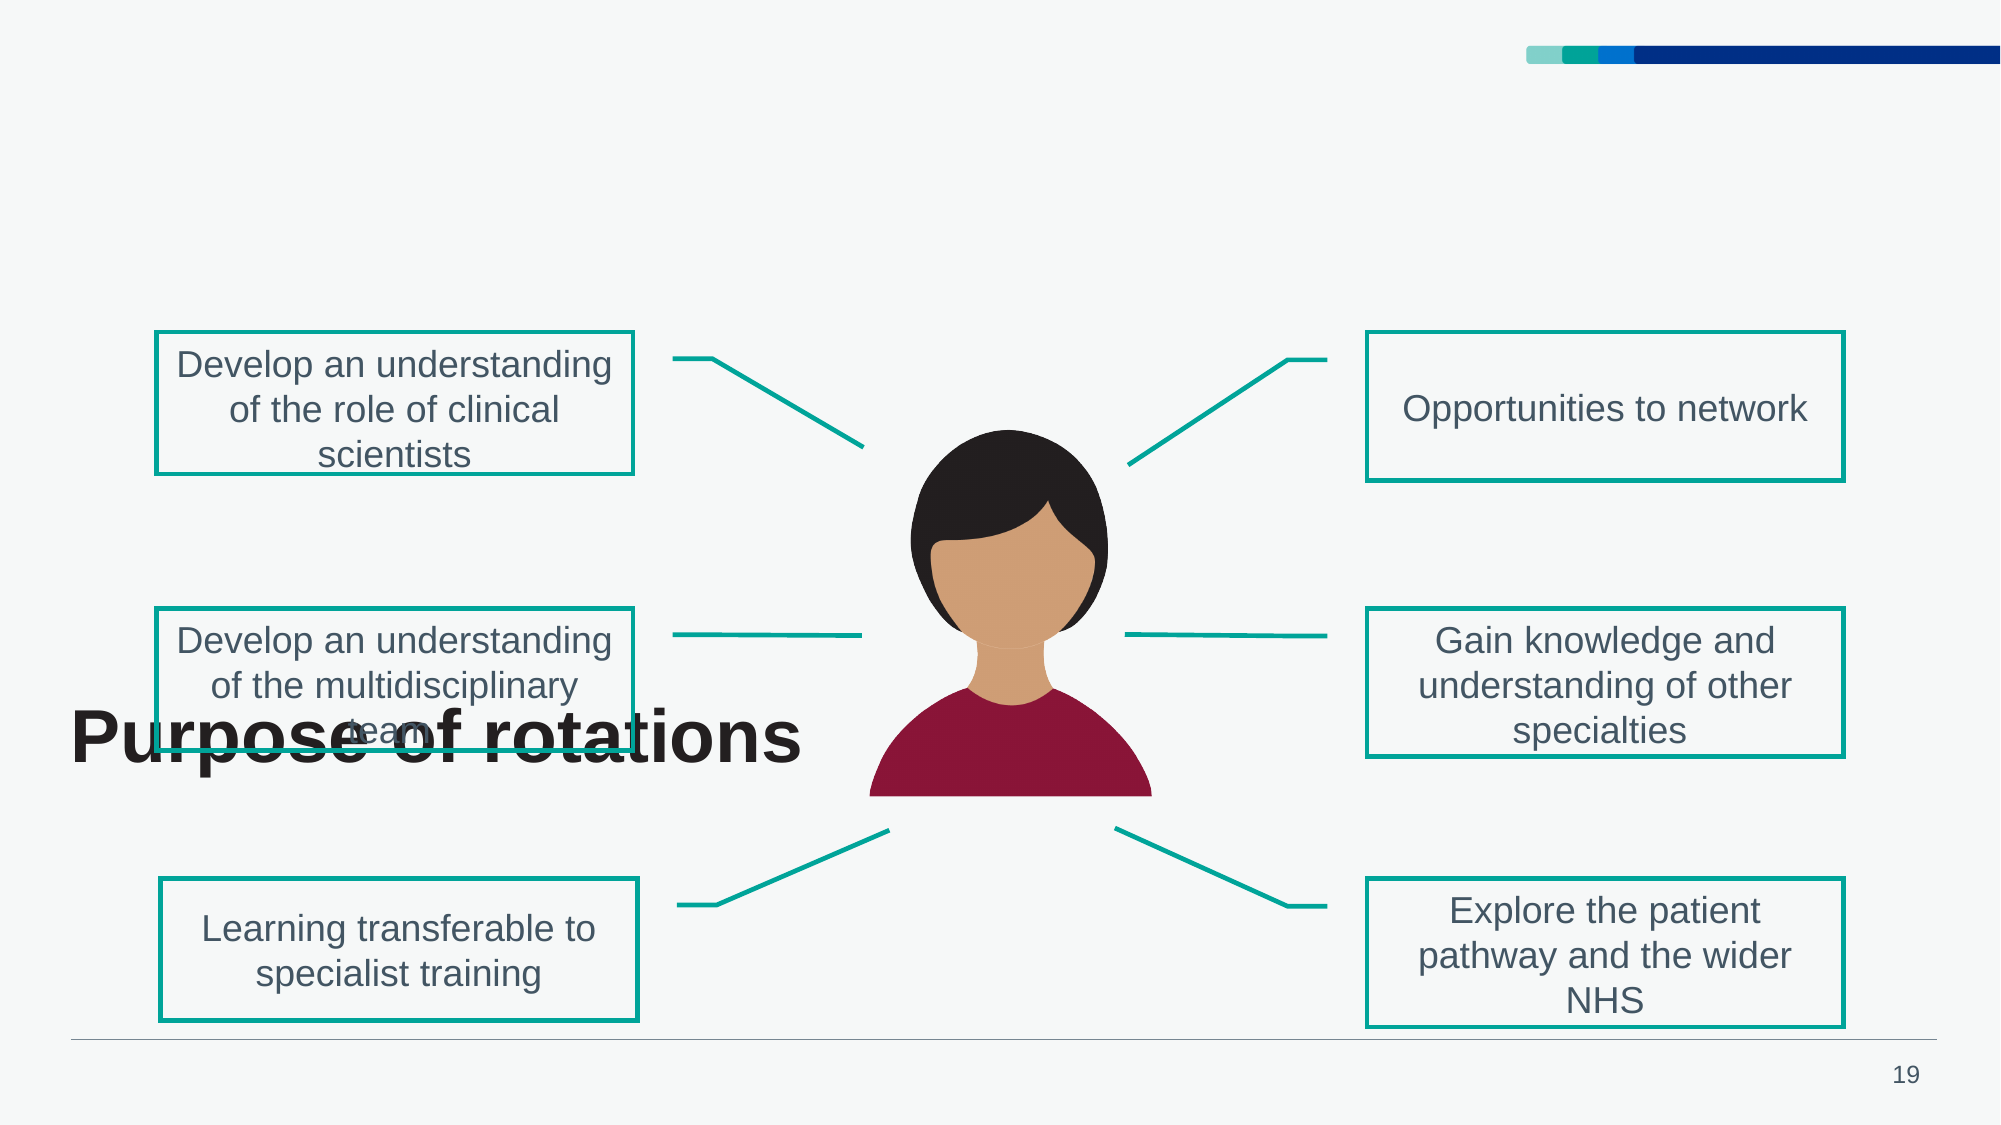

Develop an understanding of the role of clinical scientists
Opportunities to network
Develop an understanding of the multidisciplinary team
Gain knowledge and understanding of other specialties
Learning transferable to specialist training
Explore the patient pathway and the wider NHS
# Purpose of rotations